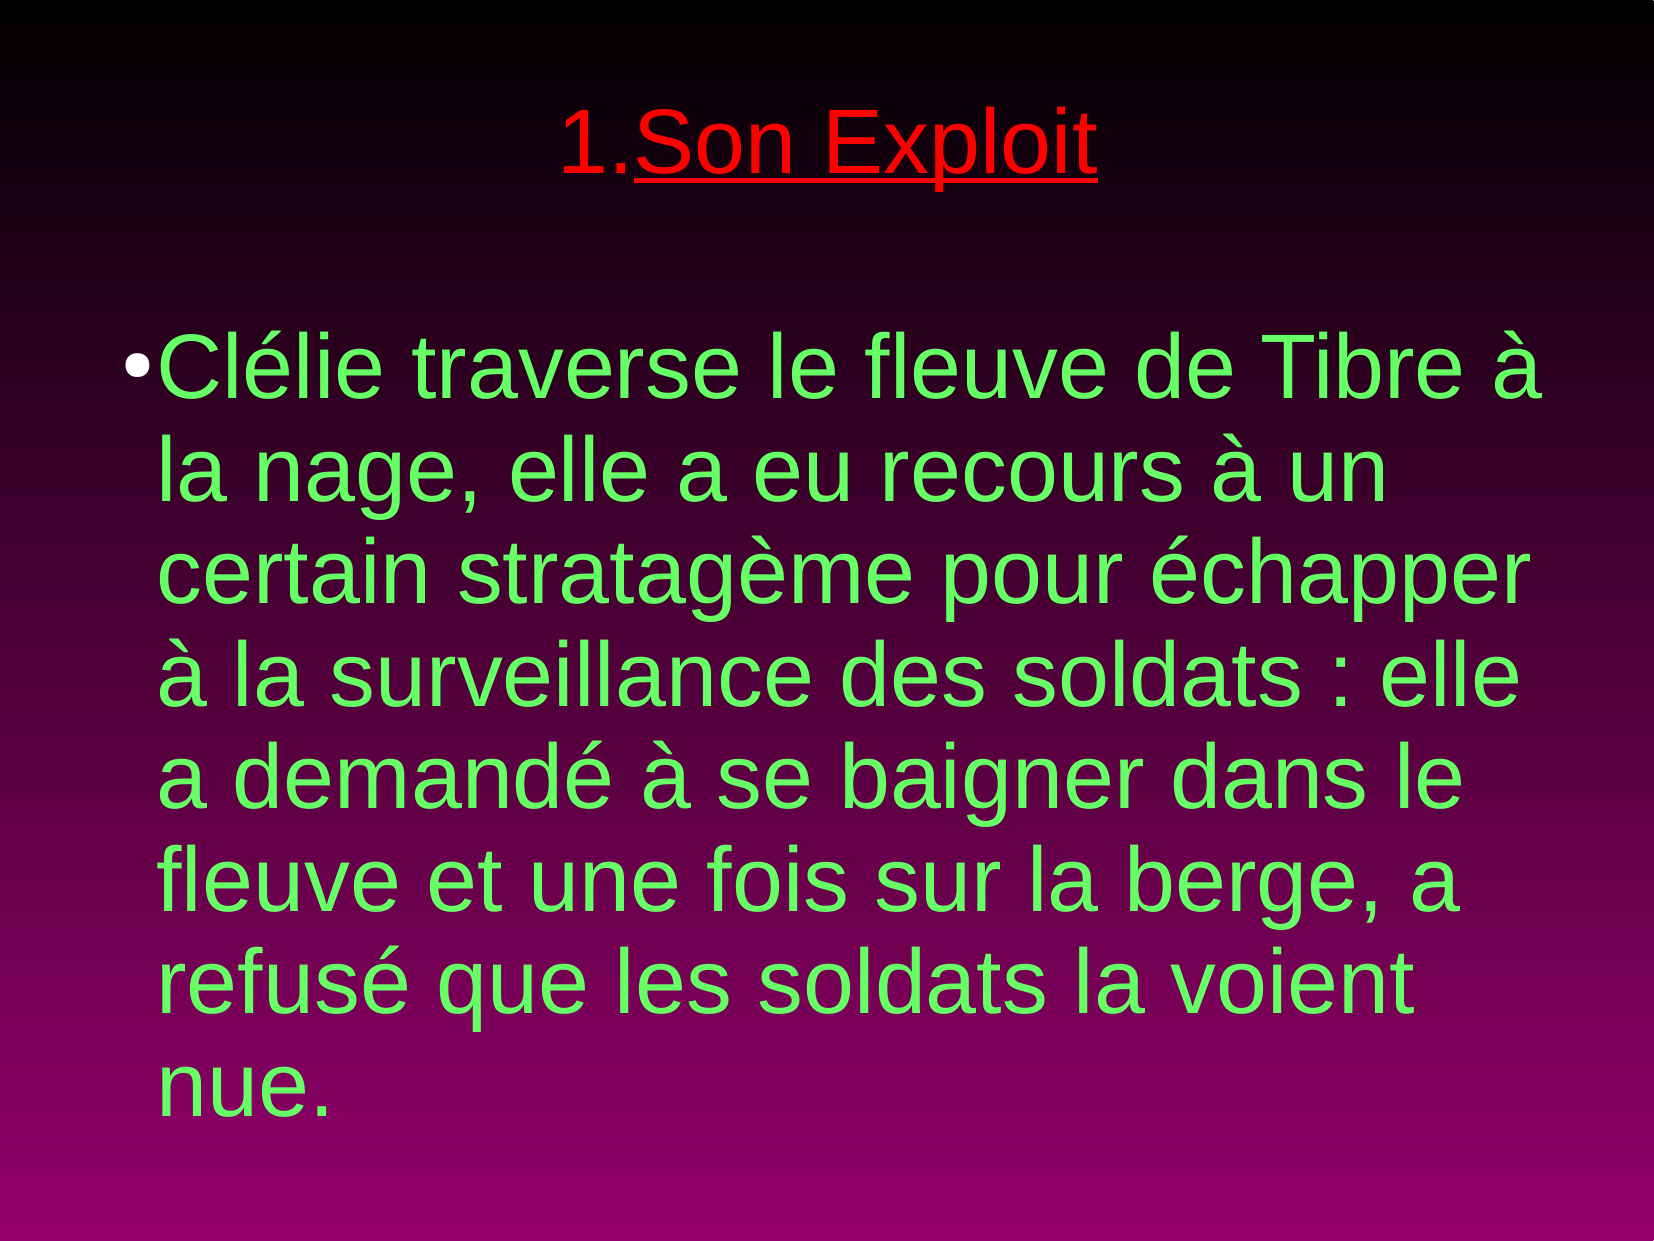

1.Son Exploit
Clélie traverse le fleuve de Tibre à la nage, elle a eu recours à un certain stratagème pour échapper à la surveillance des soldats : elle a demandé à se baigner dans le fleuve et une fois sur la berge, a refusé que les soldats la voient nue.